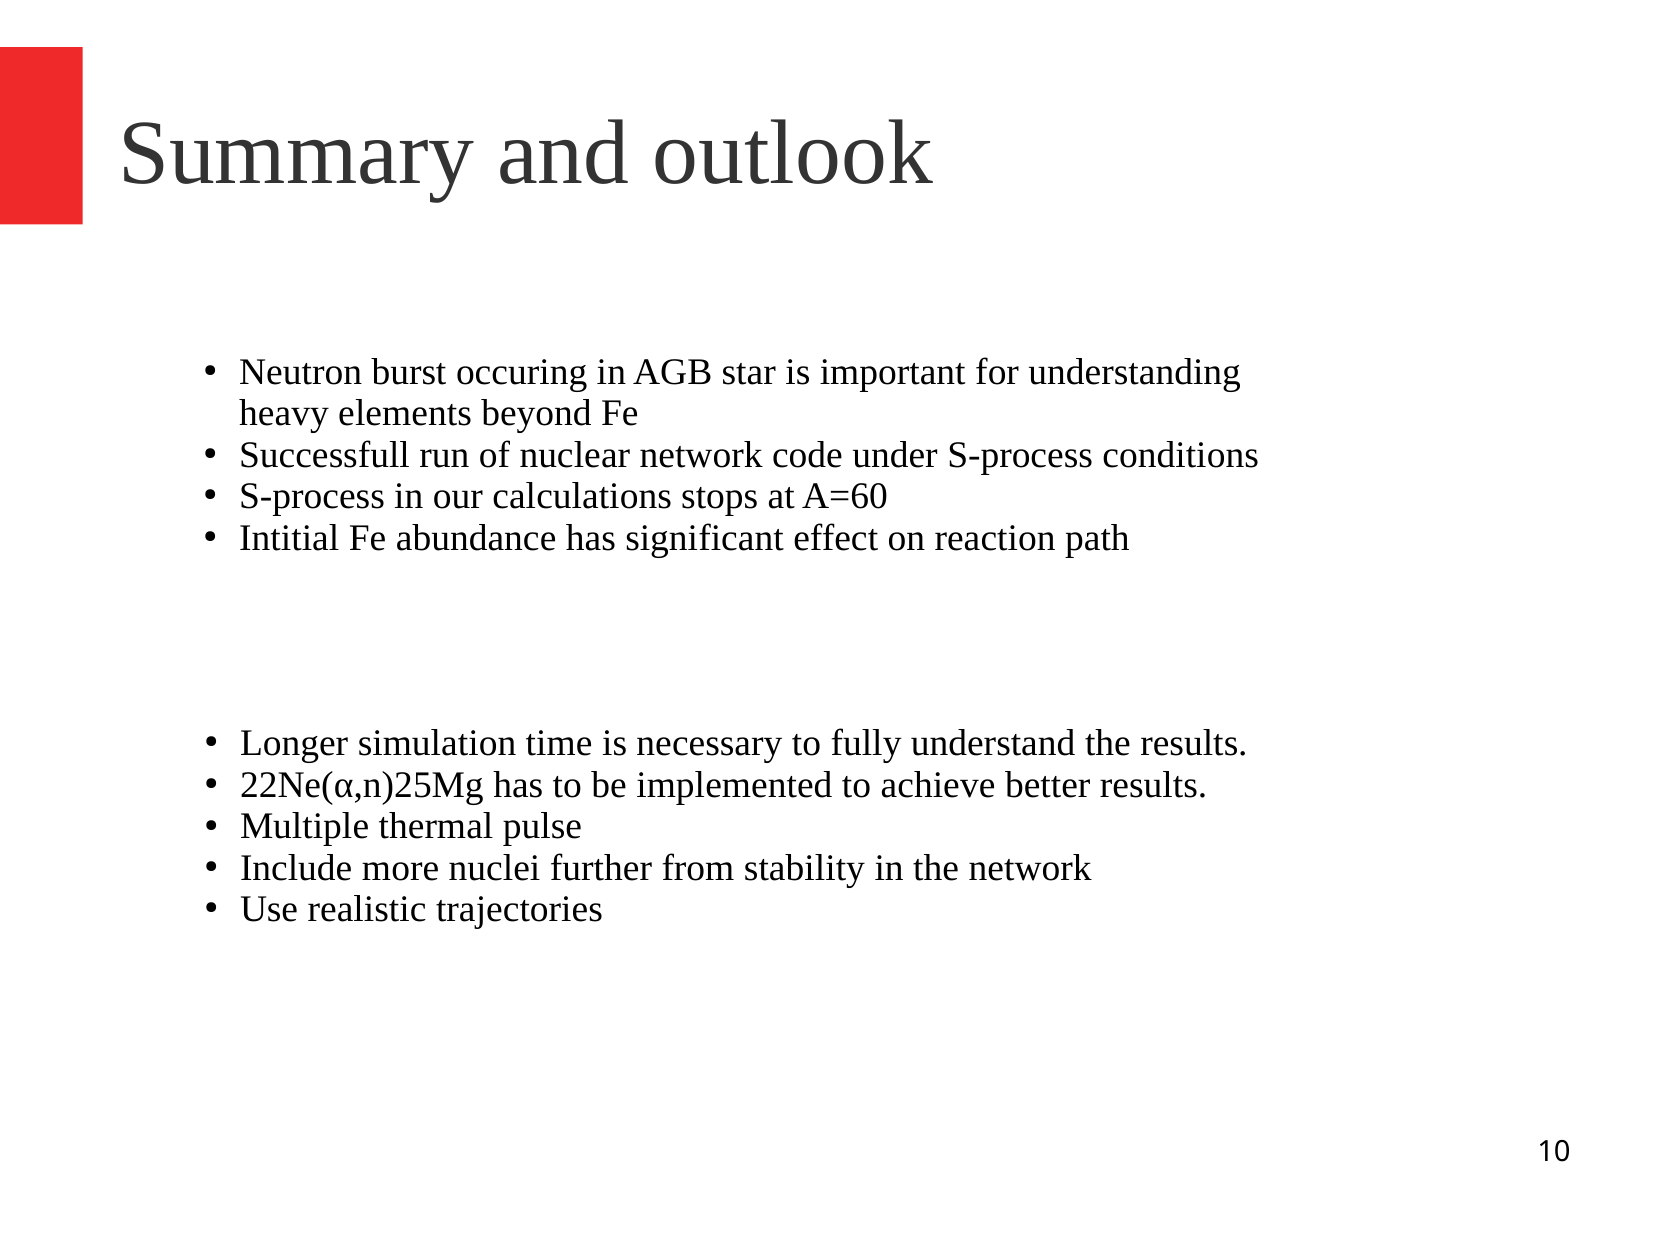

# Summary and outlook
Neutron burst occuring in AGB star is important for understanding
heavy elements beyond Fe
Successfull run of nuclear network code under S-process conditions
S-process in our calculations stops at A=60
Intitial Fe abundance has significant effect on reaction path
Longer simulation time is necessary to fully understand the results.
22Ne(α,n)25Mg has to be implemented to achieve better results.
Multiple thermal pulse
Include more nuclei further from stability in the network
Use realistic trajectories
10